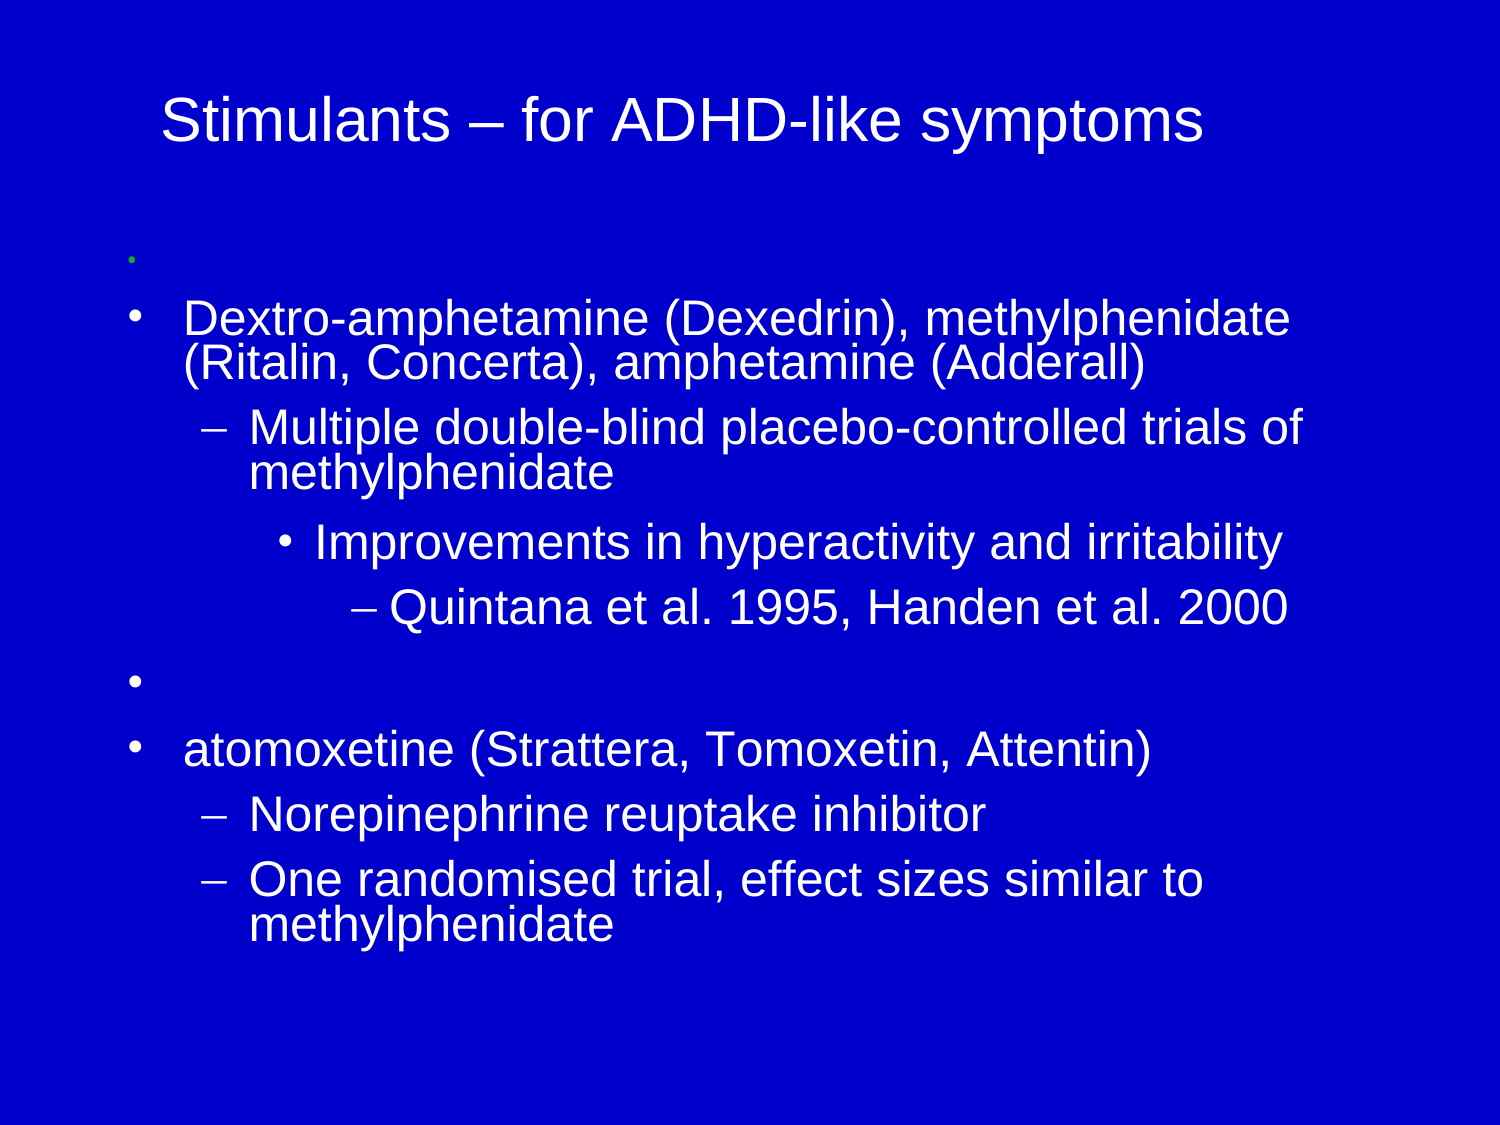

# Stimulants – for ADHD-like symptoms
Dextro-amphetamine (Dexedrin), methylphenidate (Ritalin, Concerta), amphetamine (Adderall)
Multiple double-blind placebo-controlled trials of methylphenidate
Improvements in hyperactivity and irritability
Quintana et al. 1995, Handen et al. 2000
atomoxetine (Strattera, Tomoxetin, Attentin)
Norepinephrine reuptake inhibitor
One randomised trial, effect sizes similar to methylphenidate